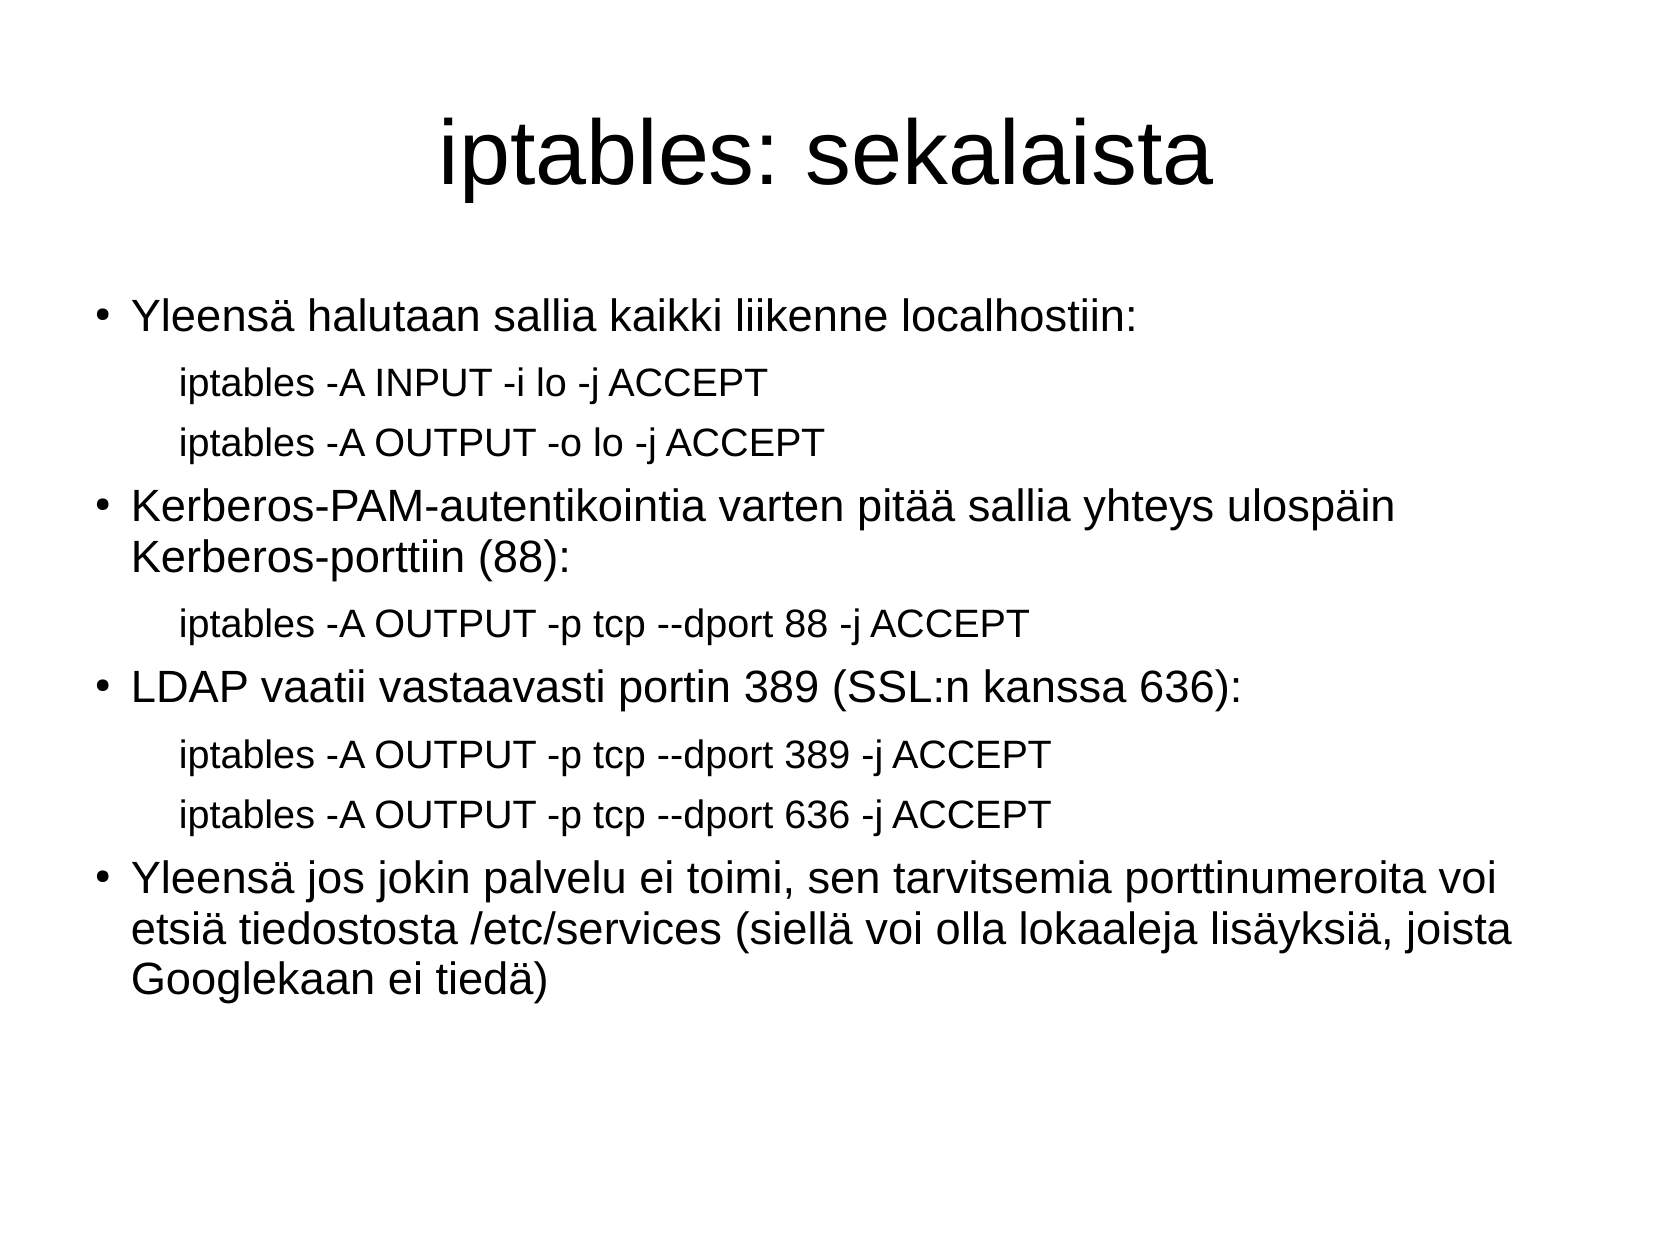

# iptables: sekalaista
Yleensä halutaan sallia kaikki liikenne localhostiin:
iptables -A INPUT -i lo -j ACCEPT
iptables -A OUTPUT -o lo -j ACCEPT
Kerberos-PAM-autentikointia varten pitää sallia yhteys ulospäin Kerberos-porttiin (88):
iptables -A OUTPUT -p tcp --dport 88 -j ACCEPT
LDAP vaatii vastaavasti portin 389 (SSL:n kanssa 636):
iptables -A OUTPUT -p tcp --dport 389 -j ACCEPT
iptables -A OUTPUT -p tcp --dport 636 -j ACCEPT
Yleensä jos jokin palvelu ei toimi, sen tarvitsemia porttinumeroita voi etsiä tiedostosta /etc/services (siellä voi olla lokaaleja lisäyksiä, joista Googlekaan ei tiedä)